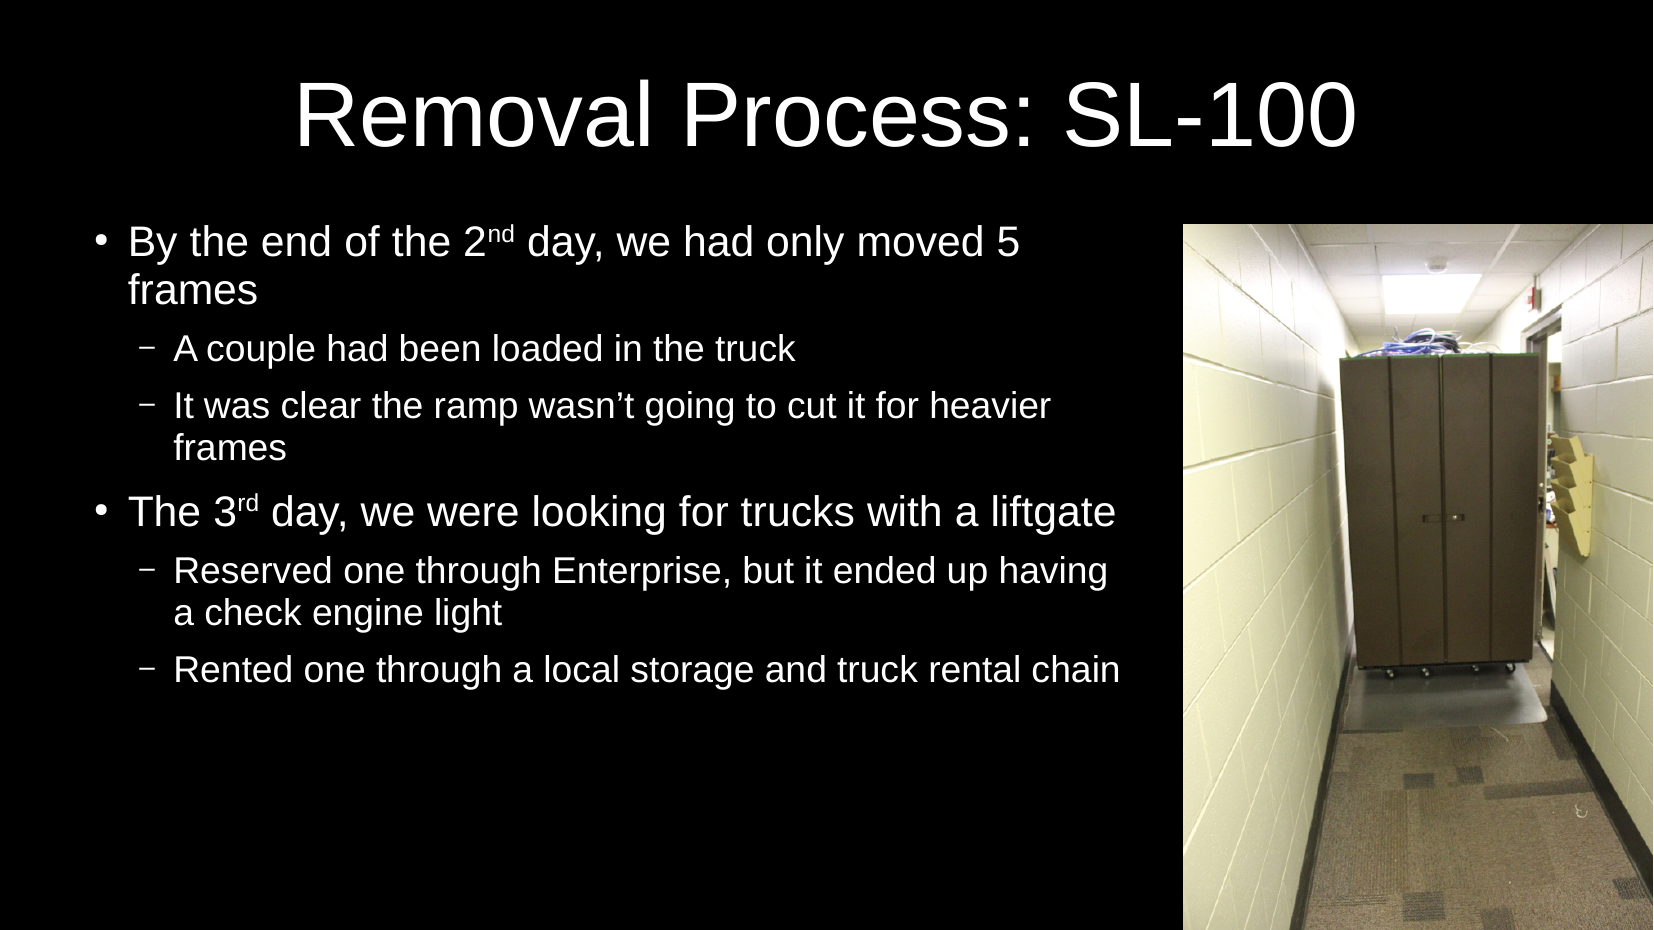

# Removal Process: SL-100
By the end of the 2nd day, we had only moved 5 frames
A couple had been loaded in the truck
It was clear the ramp wasn’t going to cut it for heavier frames
The 3rd day, we were looking for trucks with a liftgate
Reserved one through Enterprise, but it ended up having a check engine light
Rented one through a local storage and truck rental chain